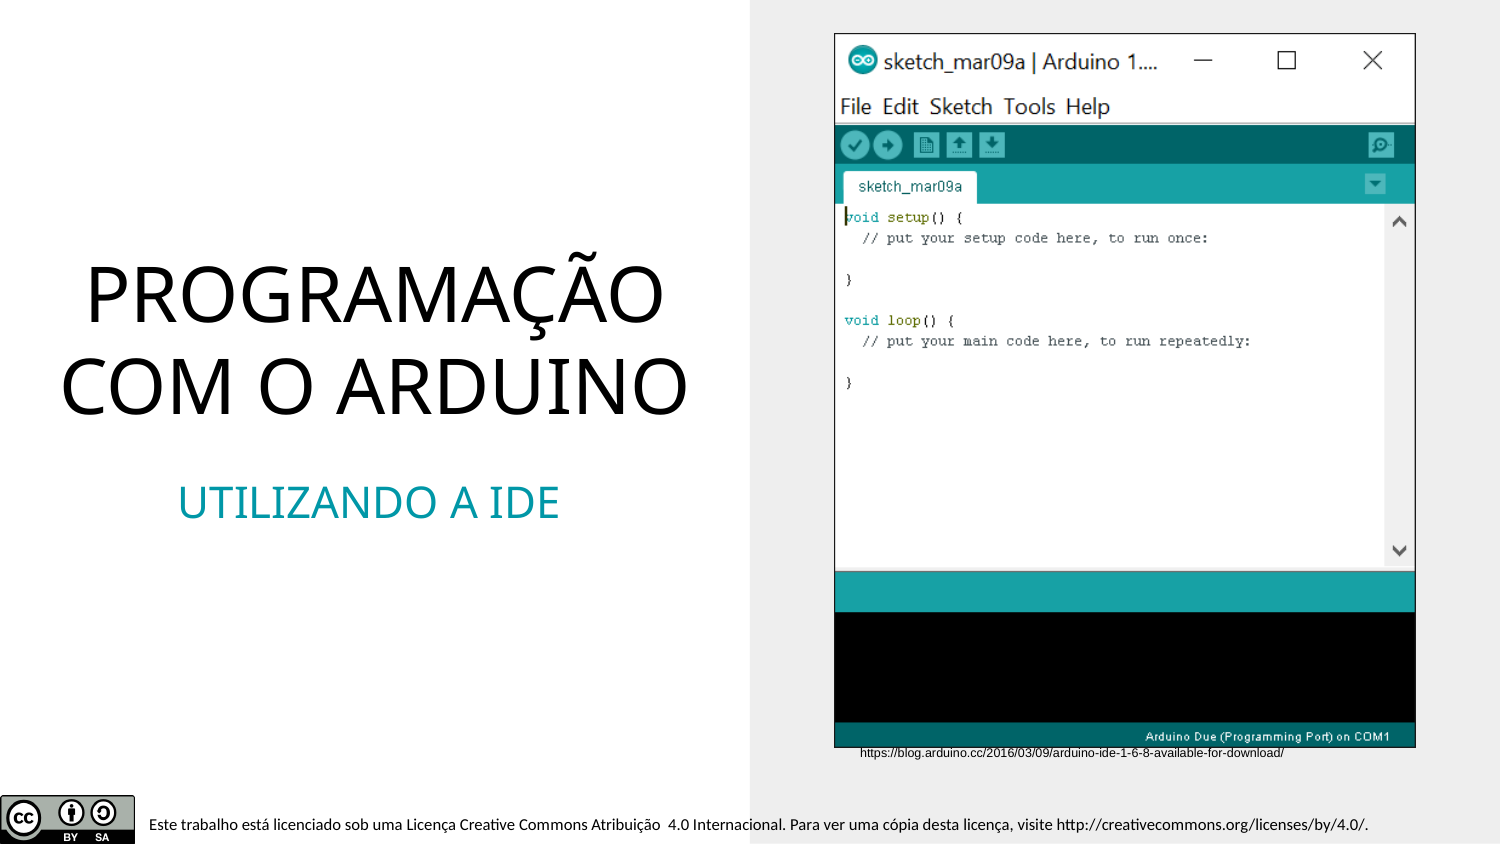

# PROGRAMAÇÃO COM O ARDUINO
UTILIZANDO A IDE
https://blog.arduino.cc/2016/03/09/arduino-ide-1-6-8-available-for-download/
Este trabalho está licenciado sob uma Licença Creative Commons Atribuição 4.0 Internacional. Para ver uma cópia desta licença, visite http://creativecommons.org/licenses/by/4.0/.